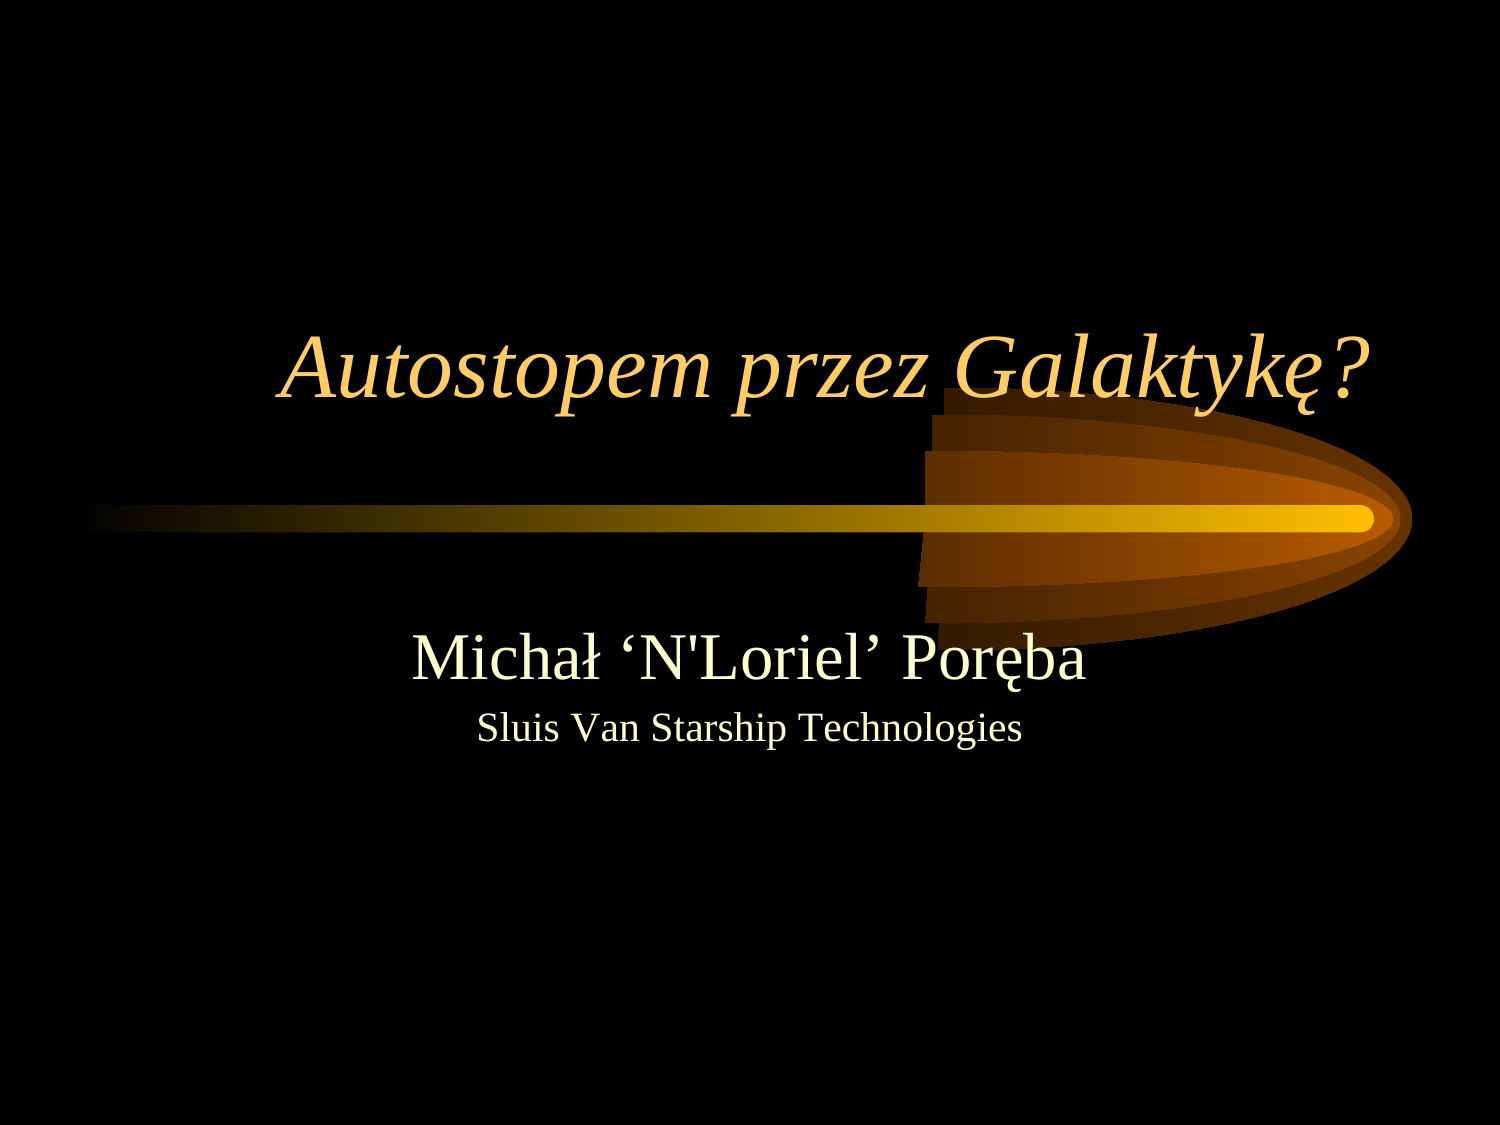

# Autostopem przez Galaktykę?
Michał ‘N'Loriel’ Poręba
Sluis Van Starship Technologies